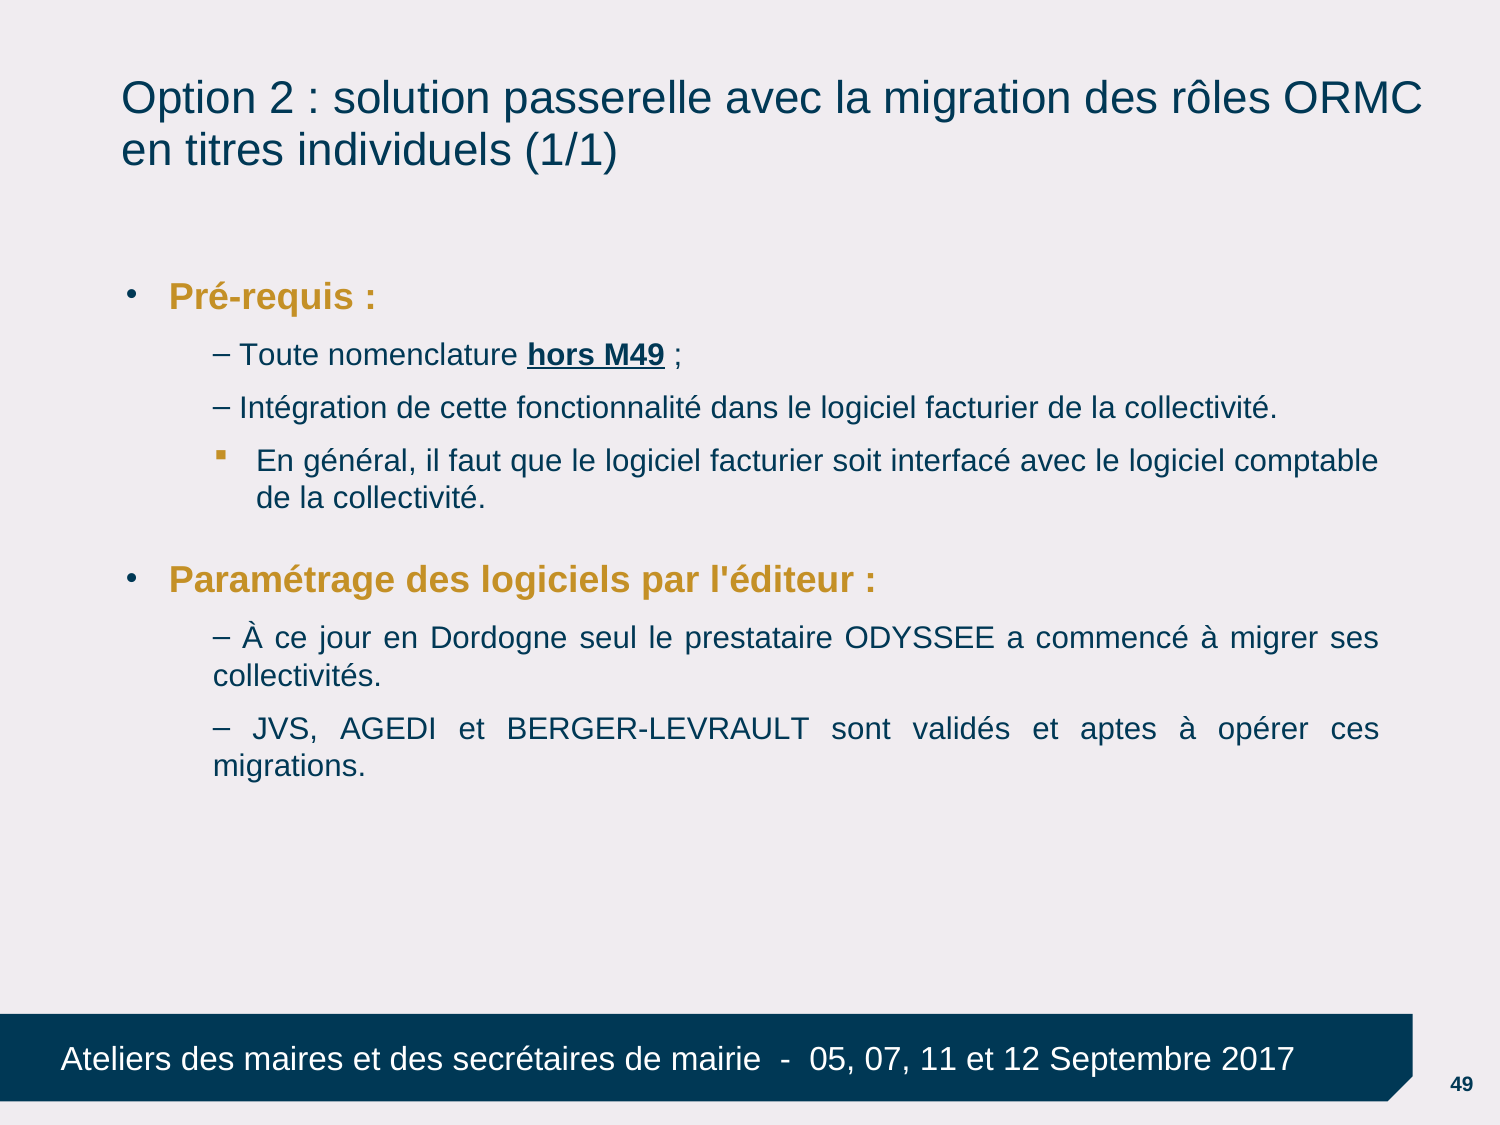

# Option 2 : solution passerelle avec la migration des rôles ORMC en titres individuels (1/1)
Pré-requis :
 Toute nomenclature hors M49 ;
 Intégration de cette fonctionnalité dans le logiciel facturier de la collectivité.
En général, il faut que le logiciel facturier soit interfacé avec le logiciel comptable de la collectivité.
Paramétrage des logiciels par l'éditeur :
 À ce jour en Dordogne seul le prestataire ODYSSEE a commencé à migrer ses collectivités.
 JVS, AGEDI et BERGER-LEVRAULT sont validés et aptes à opérer ces migrations.